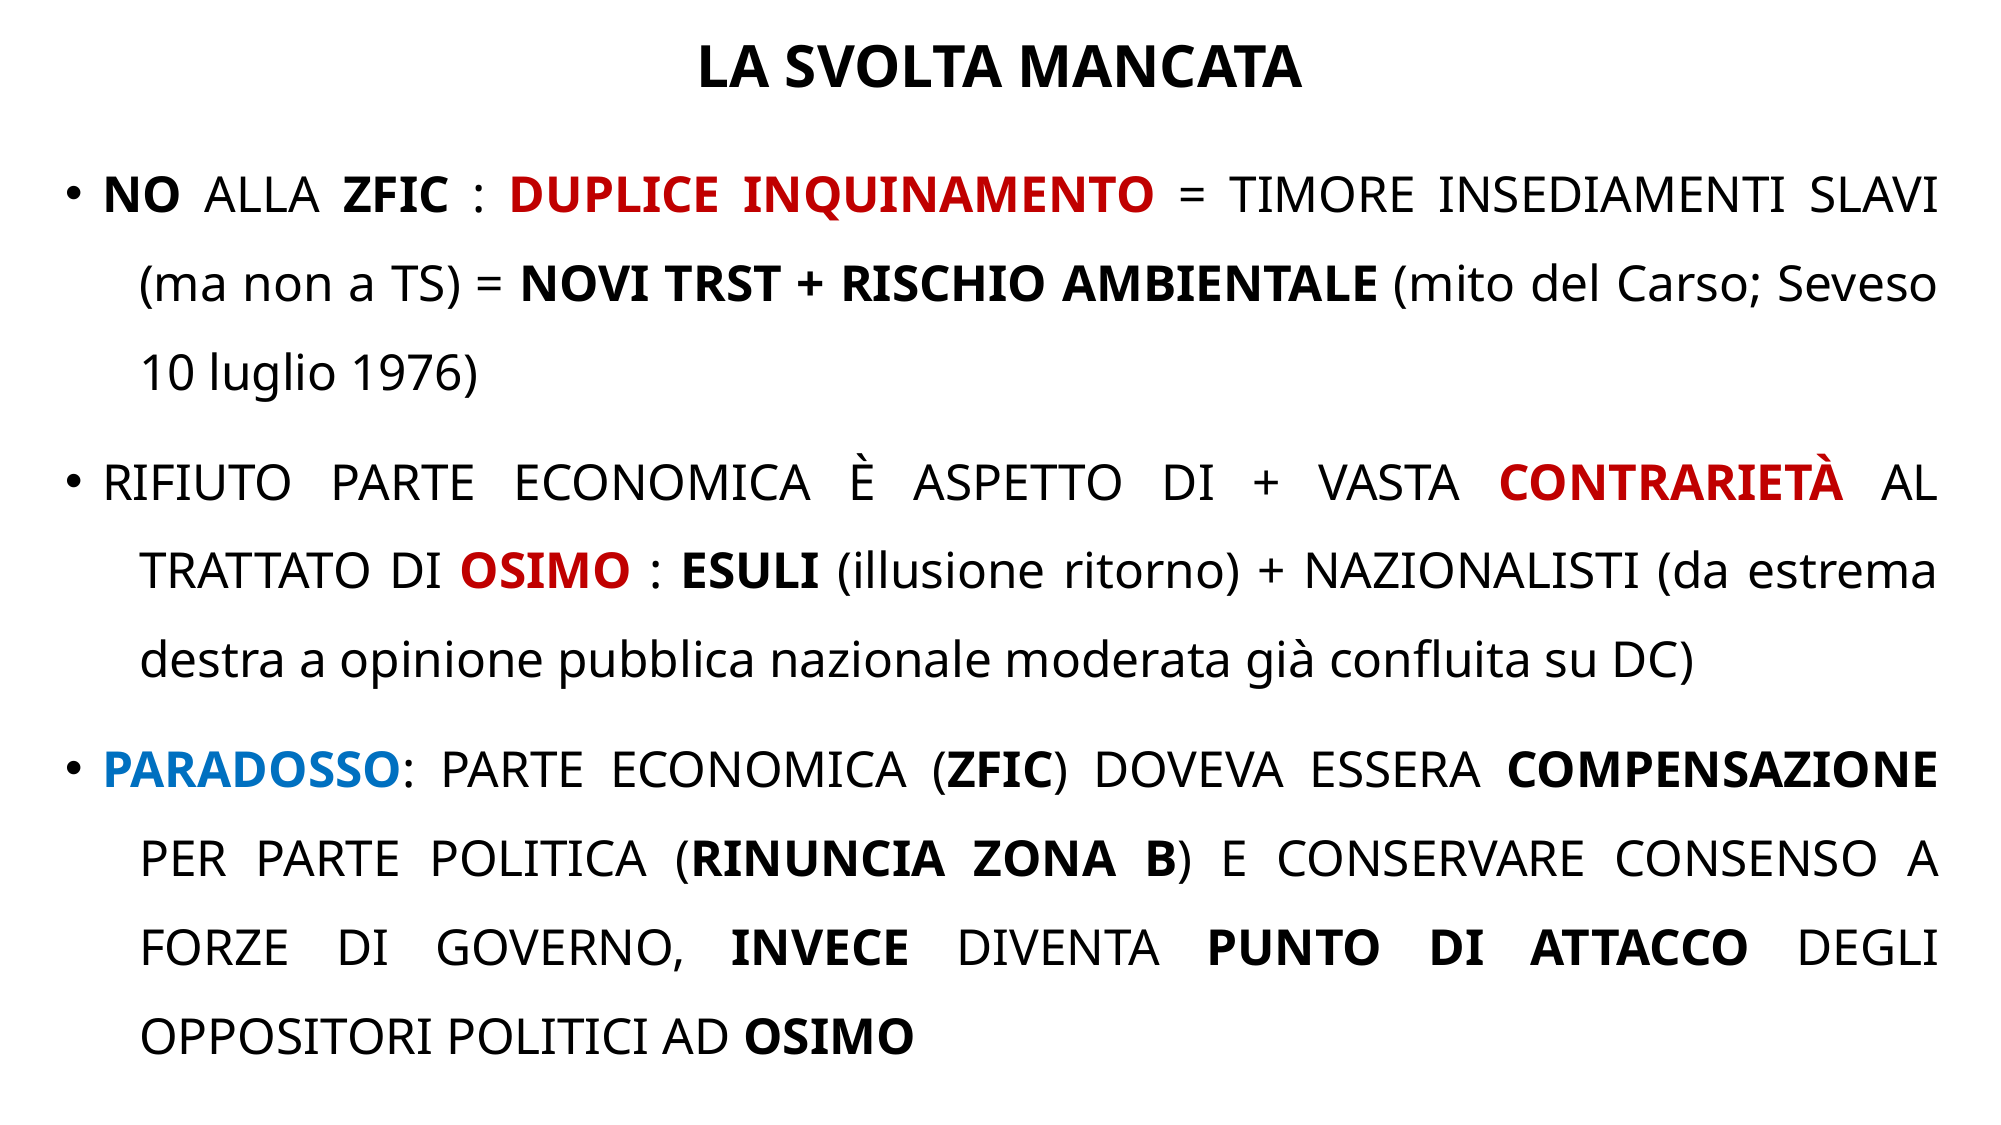

# LA SVOLTA MANCATA
NO ALLA ZFIC : DUPLICE INQUINAMENTO = TIMORE INSEDIAMENTI SLAVI (ma non a TS) = NOVI TRST + RISCHIO AMBIENTALE (mito del Carso; Seveso 10 luglio 1976)
RIFIUTO PARTE ECONOMICA È ASPETTO DI + VASTA CONTRARIETÀ AL TRATTATO DI OSIMO : ESULI (illusione ritorno) + NAZIONALISTI (da estrema destra a opinione pubblica nazionale moderata già confluita su DC)
PARADOSSO: PARTE ECONOMICA (ZFIC) DOVEVA ESSERA COMPENSAZIONE PER PARTE POLITICA (RINUNCIA ZONA B) E CONSERVARE CONSENSO A FORZE DI GOVERNO, INVECE DIVENTA PUNTO DI ATTACCO DEGLI OPPOSITORI POLITICI AD OSIMO